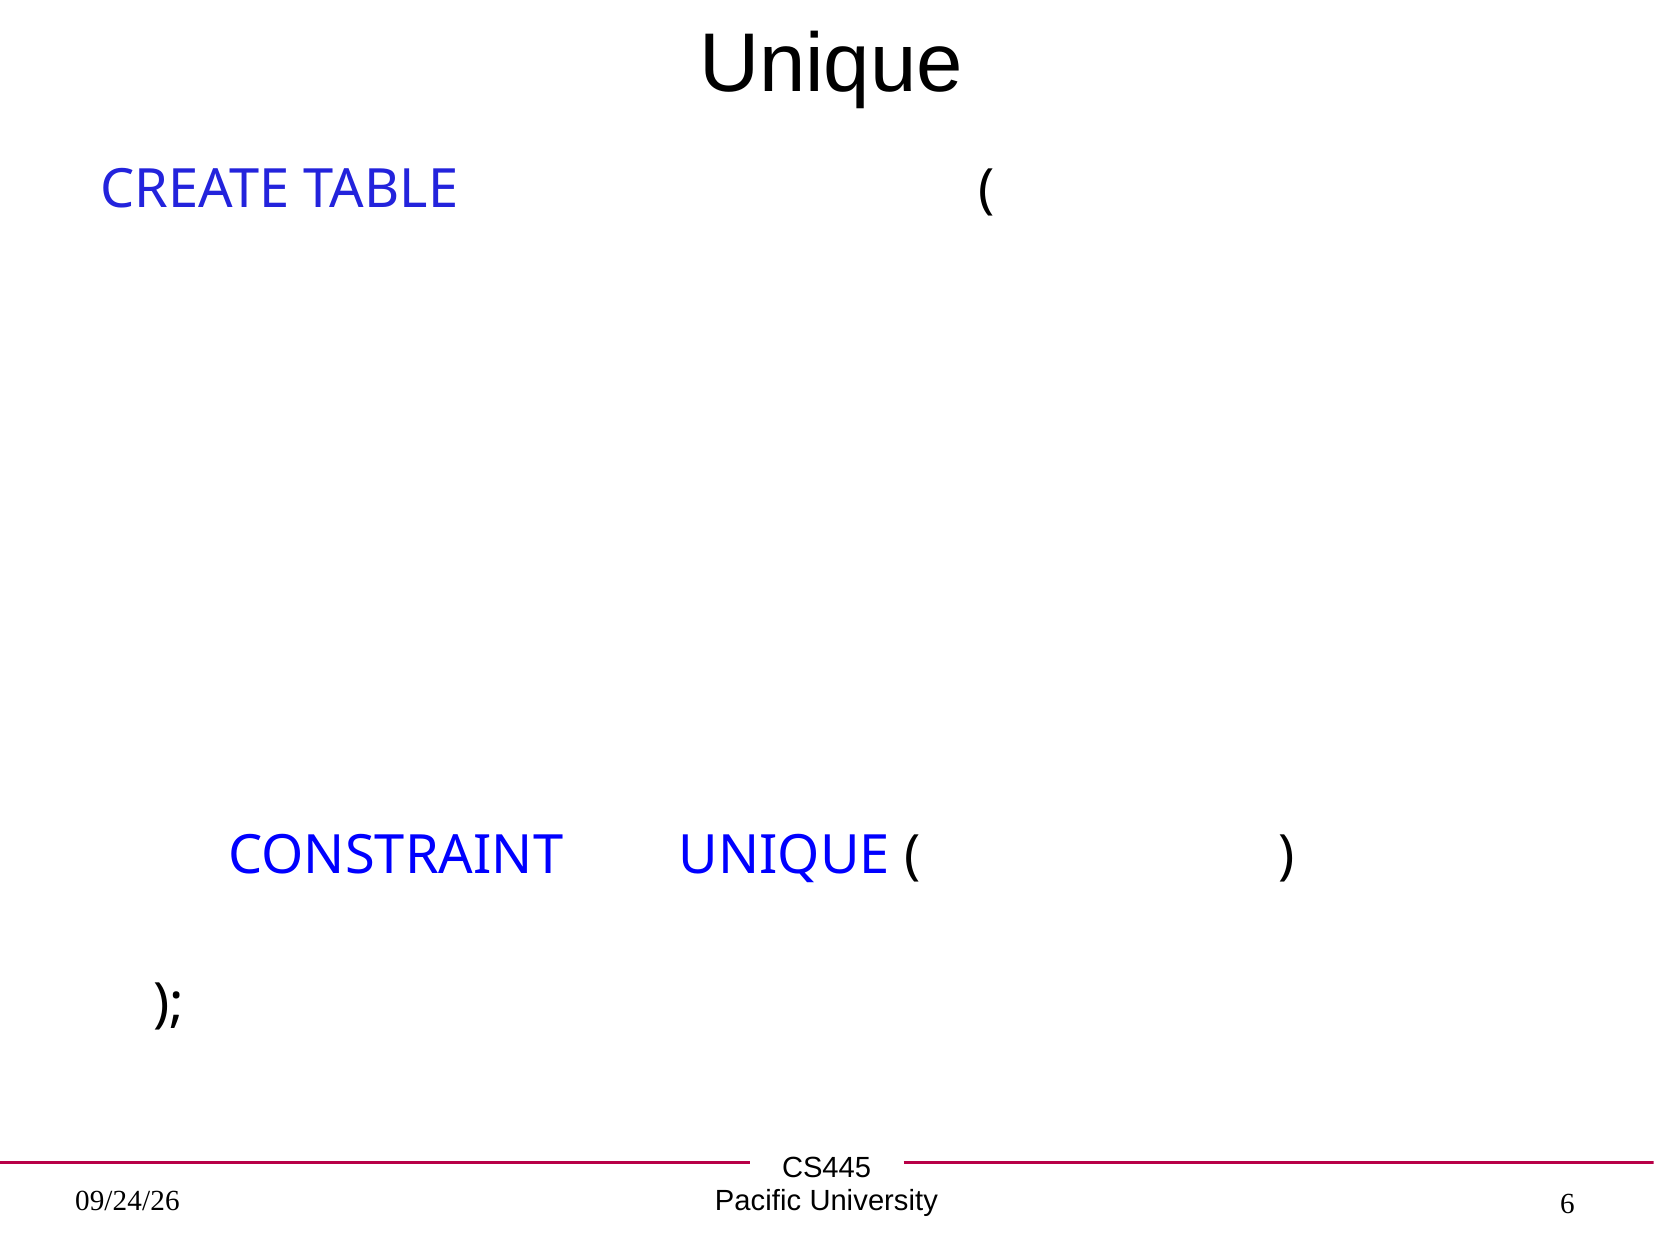

# Unique
CREATE TABLE 							(
	CONSTRAINT 		UNIQUE (					)
);